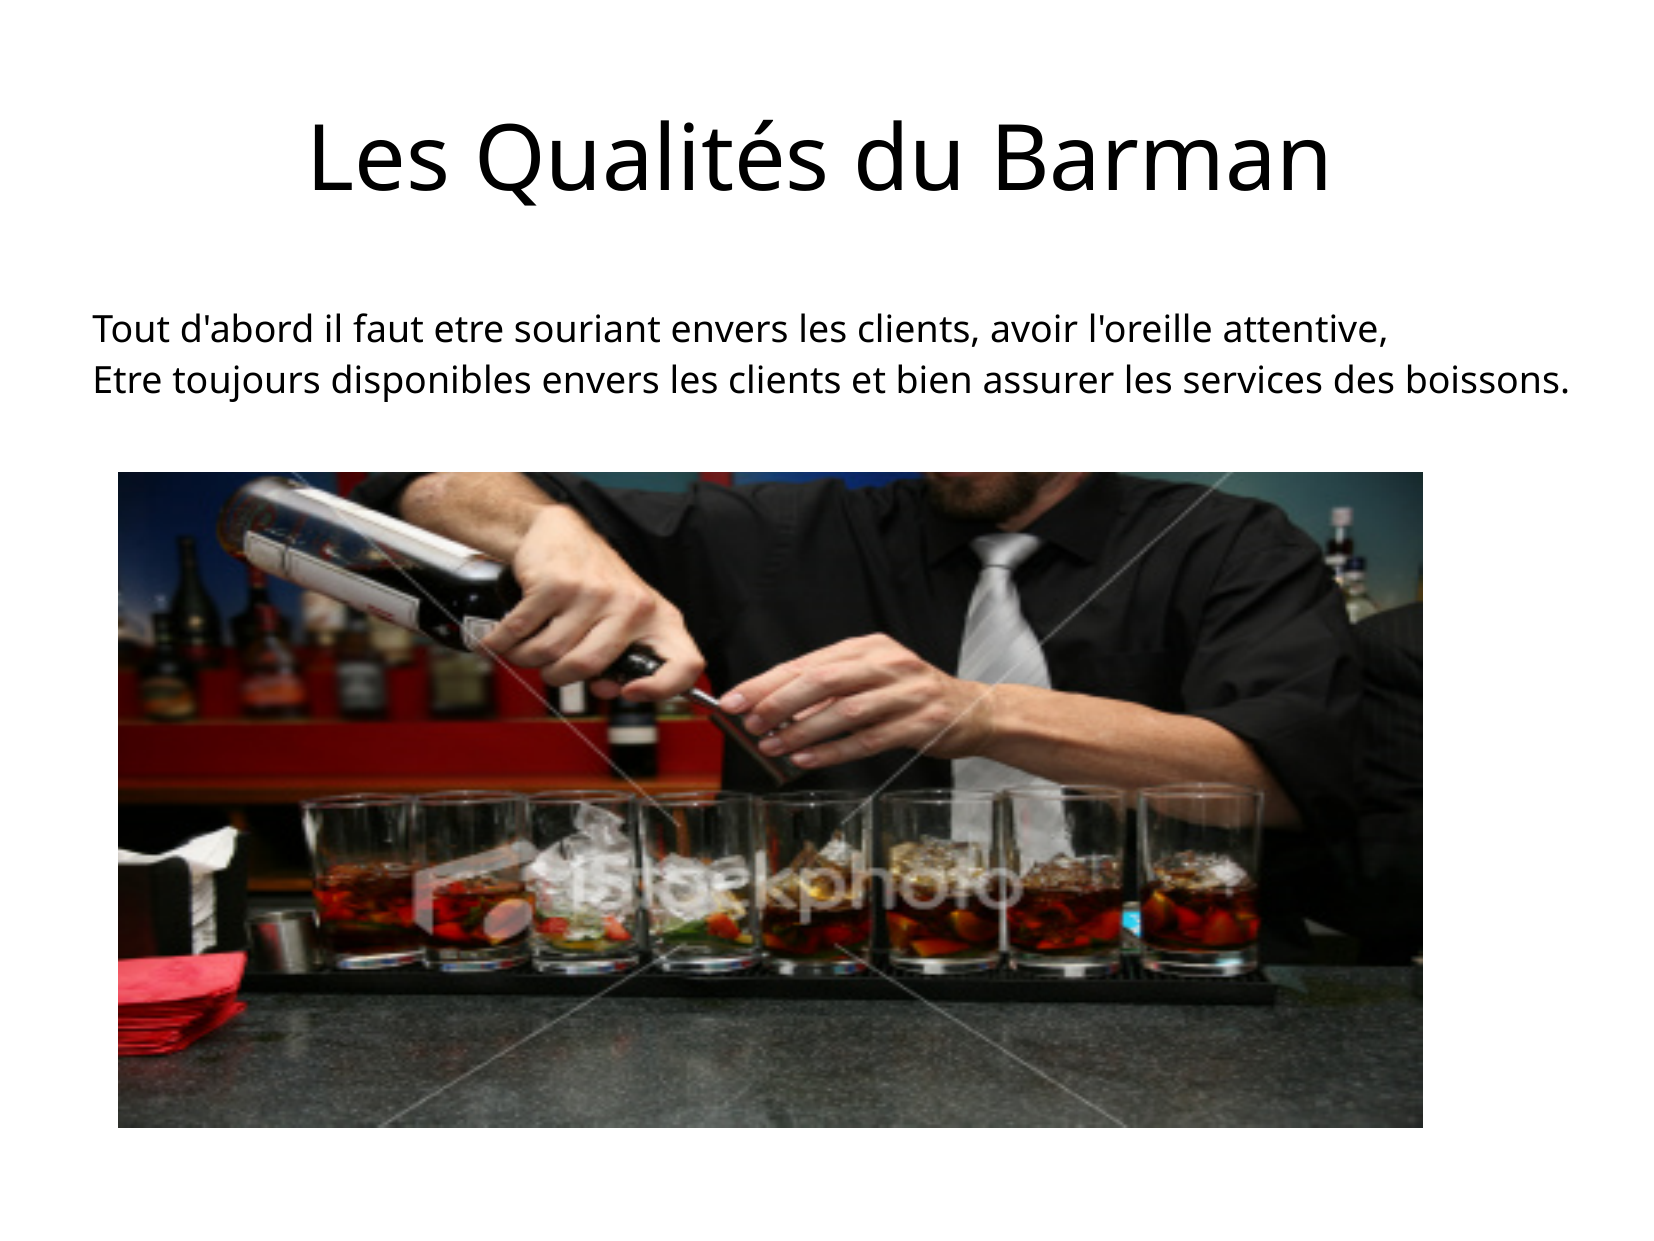

# Les Qualités du Barman
Tout d'abord il faut etre souriant envers les clients, avoir l'oreille attentive,
Etre toujours disponibles envers les clients et bien assurer les services des boissons.